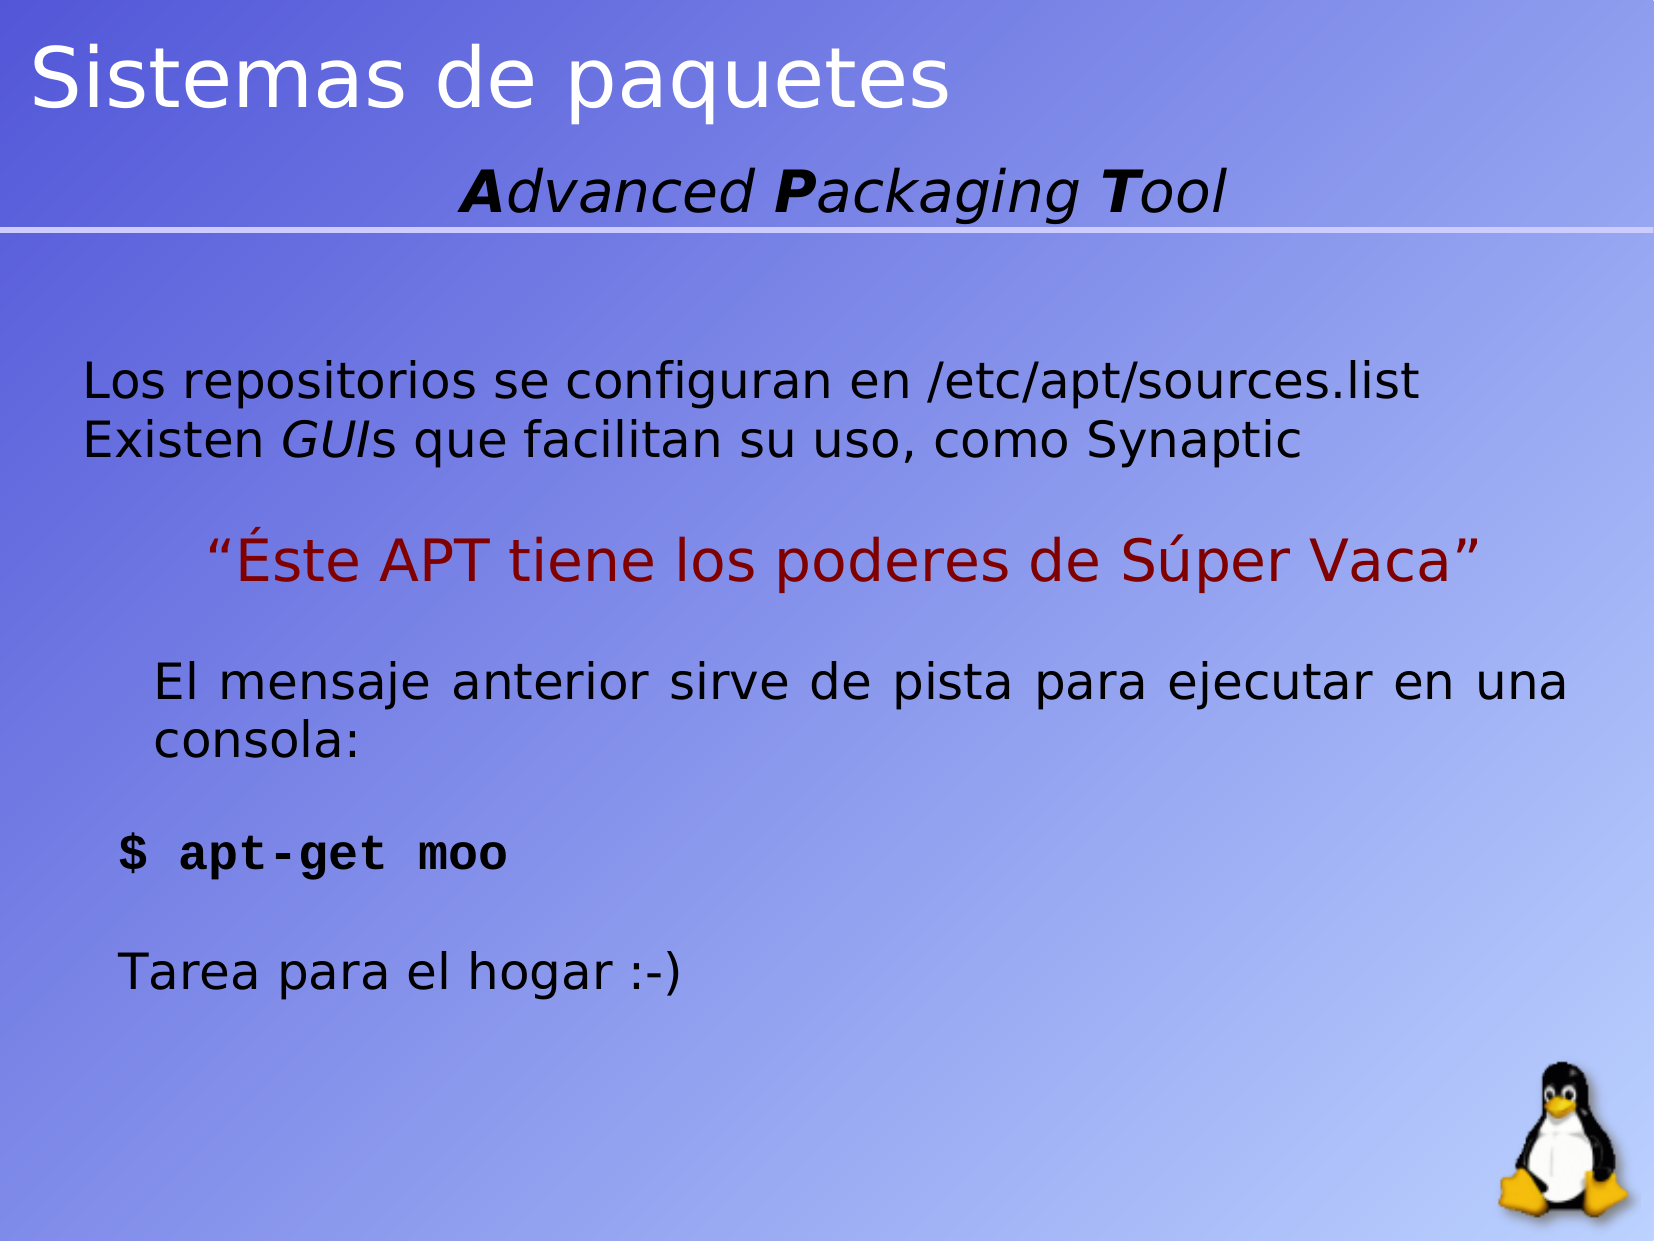

# Sistemas de paquetes
Advanced Packaging Tool
Los repositorios se configuran en /etc/apt/sources.list
Existen GUIs que facilitan su uso, como Synaptic
“Éste APT tiene los poderes de Súper Vaca”
El mensaje anterior sirve de pista para ejecutar en una consola:
$ apt-get moo
Tarea para el hogar :-)